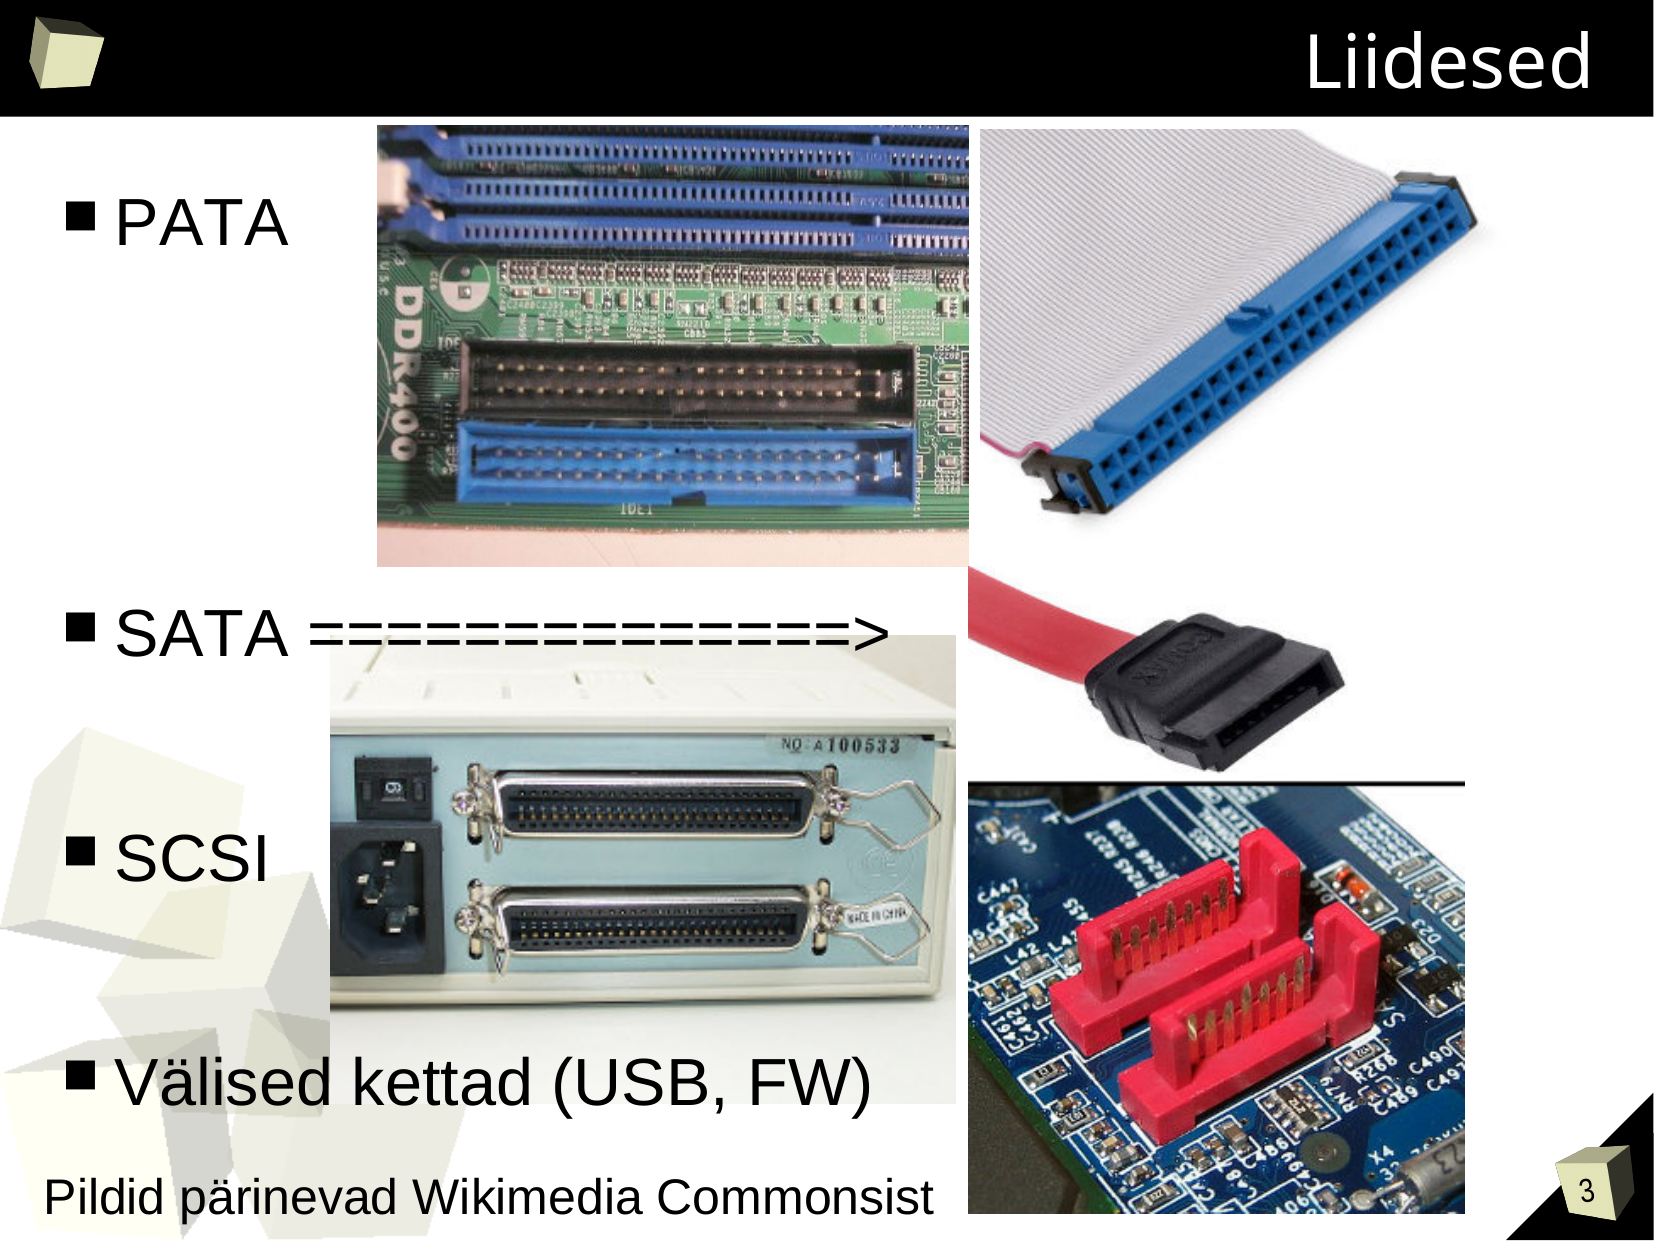

# Liidesed
PATA
SATA ==============>
SCSI
Välised kettad (USB, FW)
Pildid pärinevad Wikimedia Commonsist